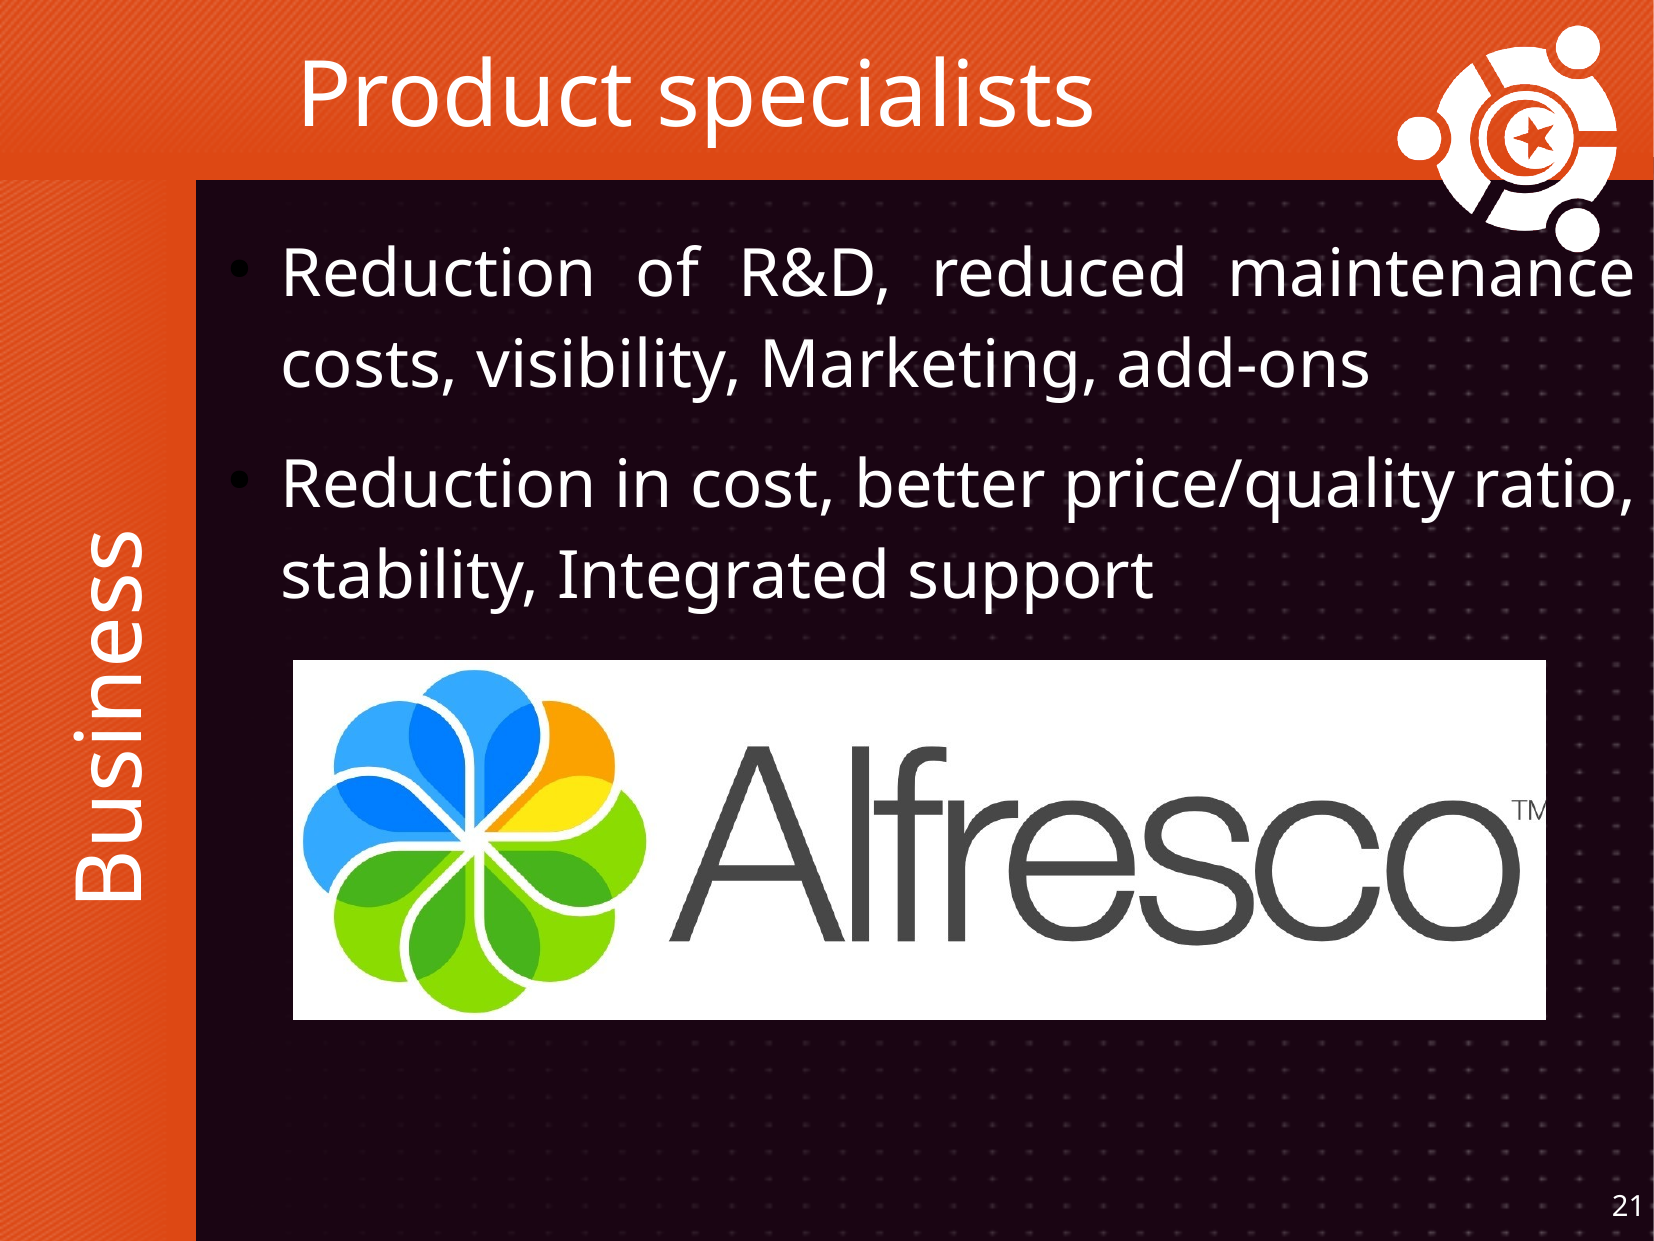

# Product specialists
Reduction of R&D, reduced maintenance costs, visibility, Marketing, add-ons
Reduction in cost, better price/quality ratio, stability, Integrated support
Business
21